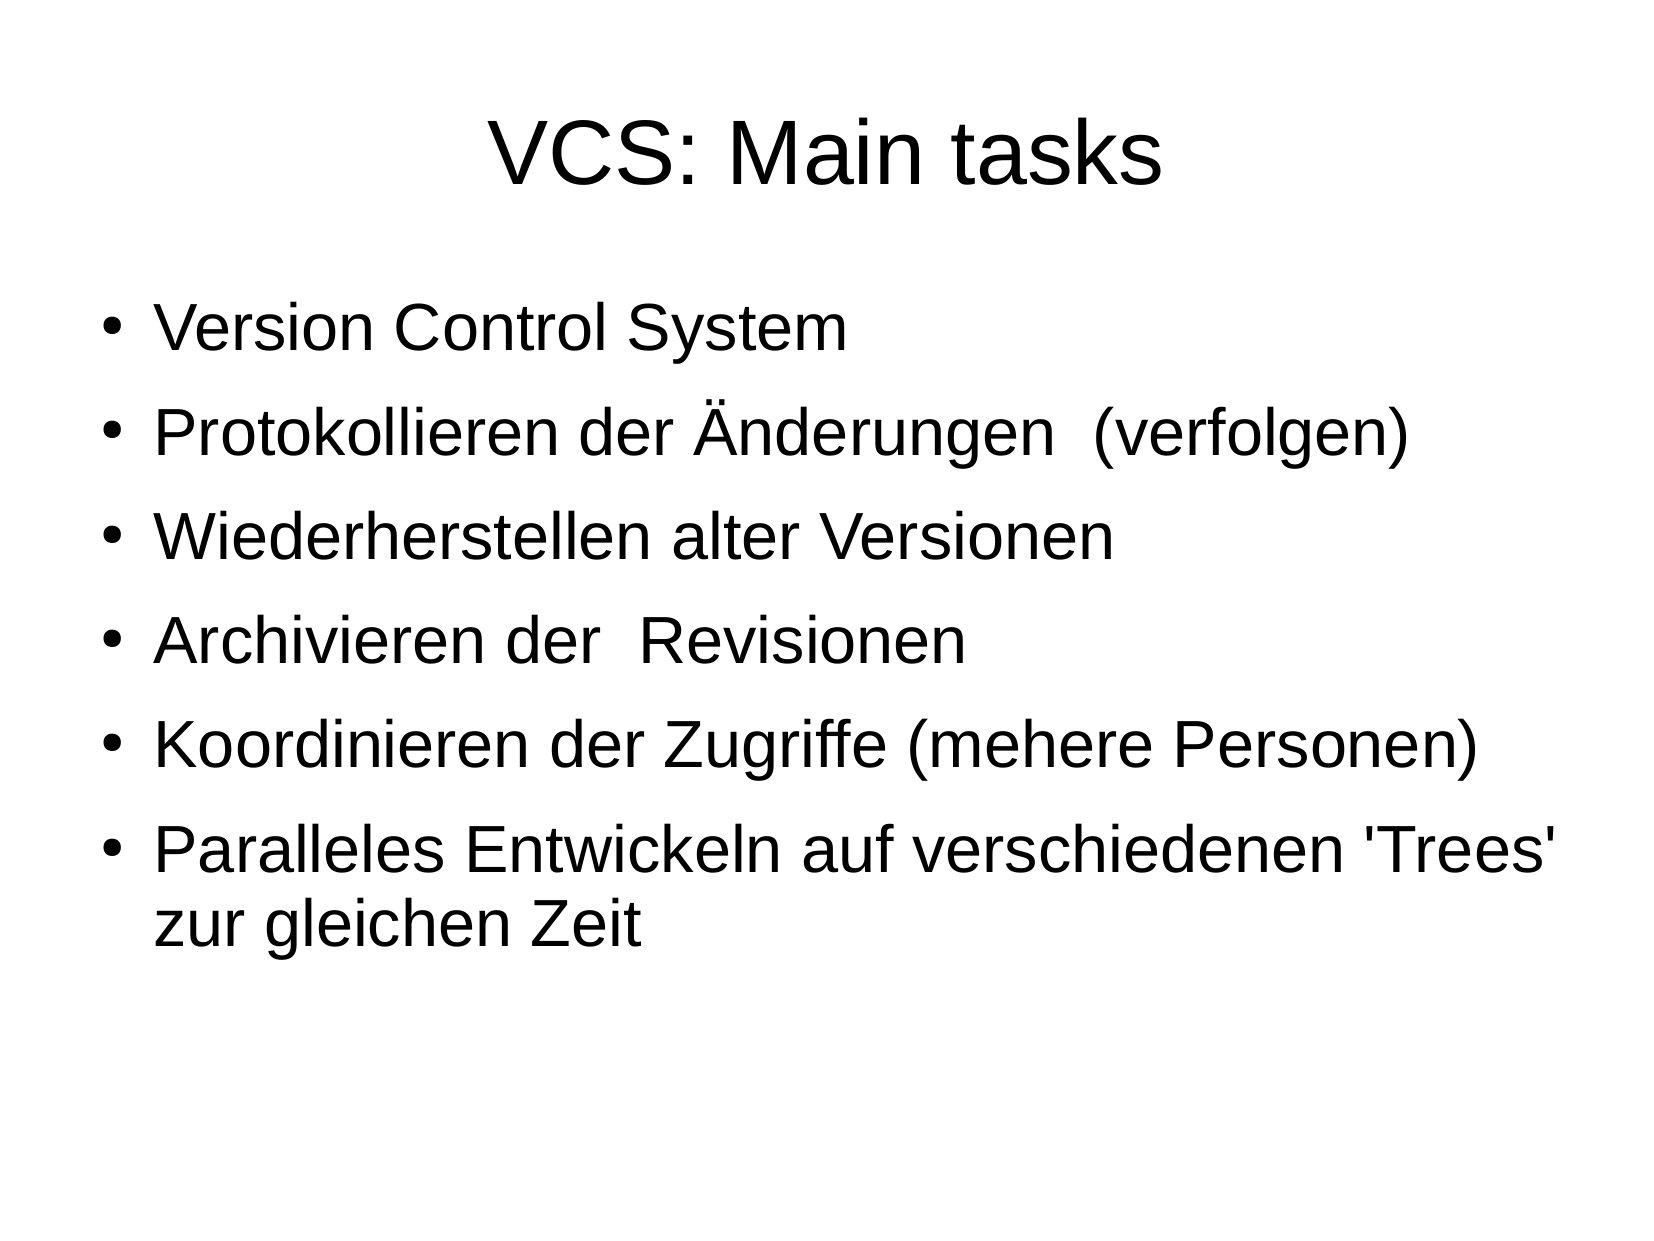

# VCS: Main tasks
Version Control System
Protokollieren der Änderungen (verfolgen)
Wiederherstellen alter Versionen
Archivieren der Revisionen
Koordinieren der Zugriffe (mehere Personen)
Paralleles Entwickeln auf verschiedenen 'Trees' zur gleichen Zeit